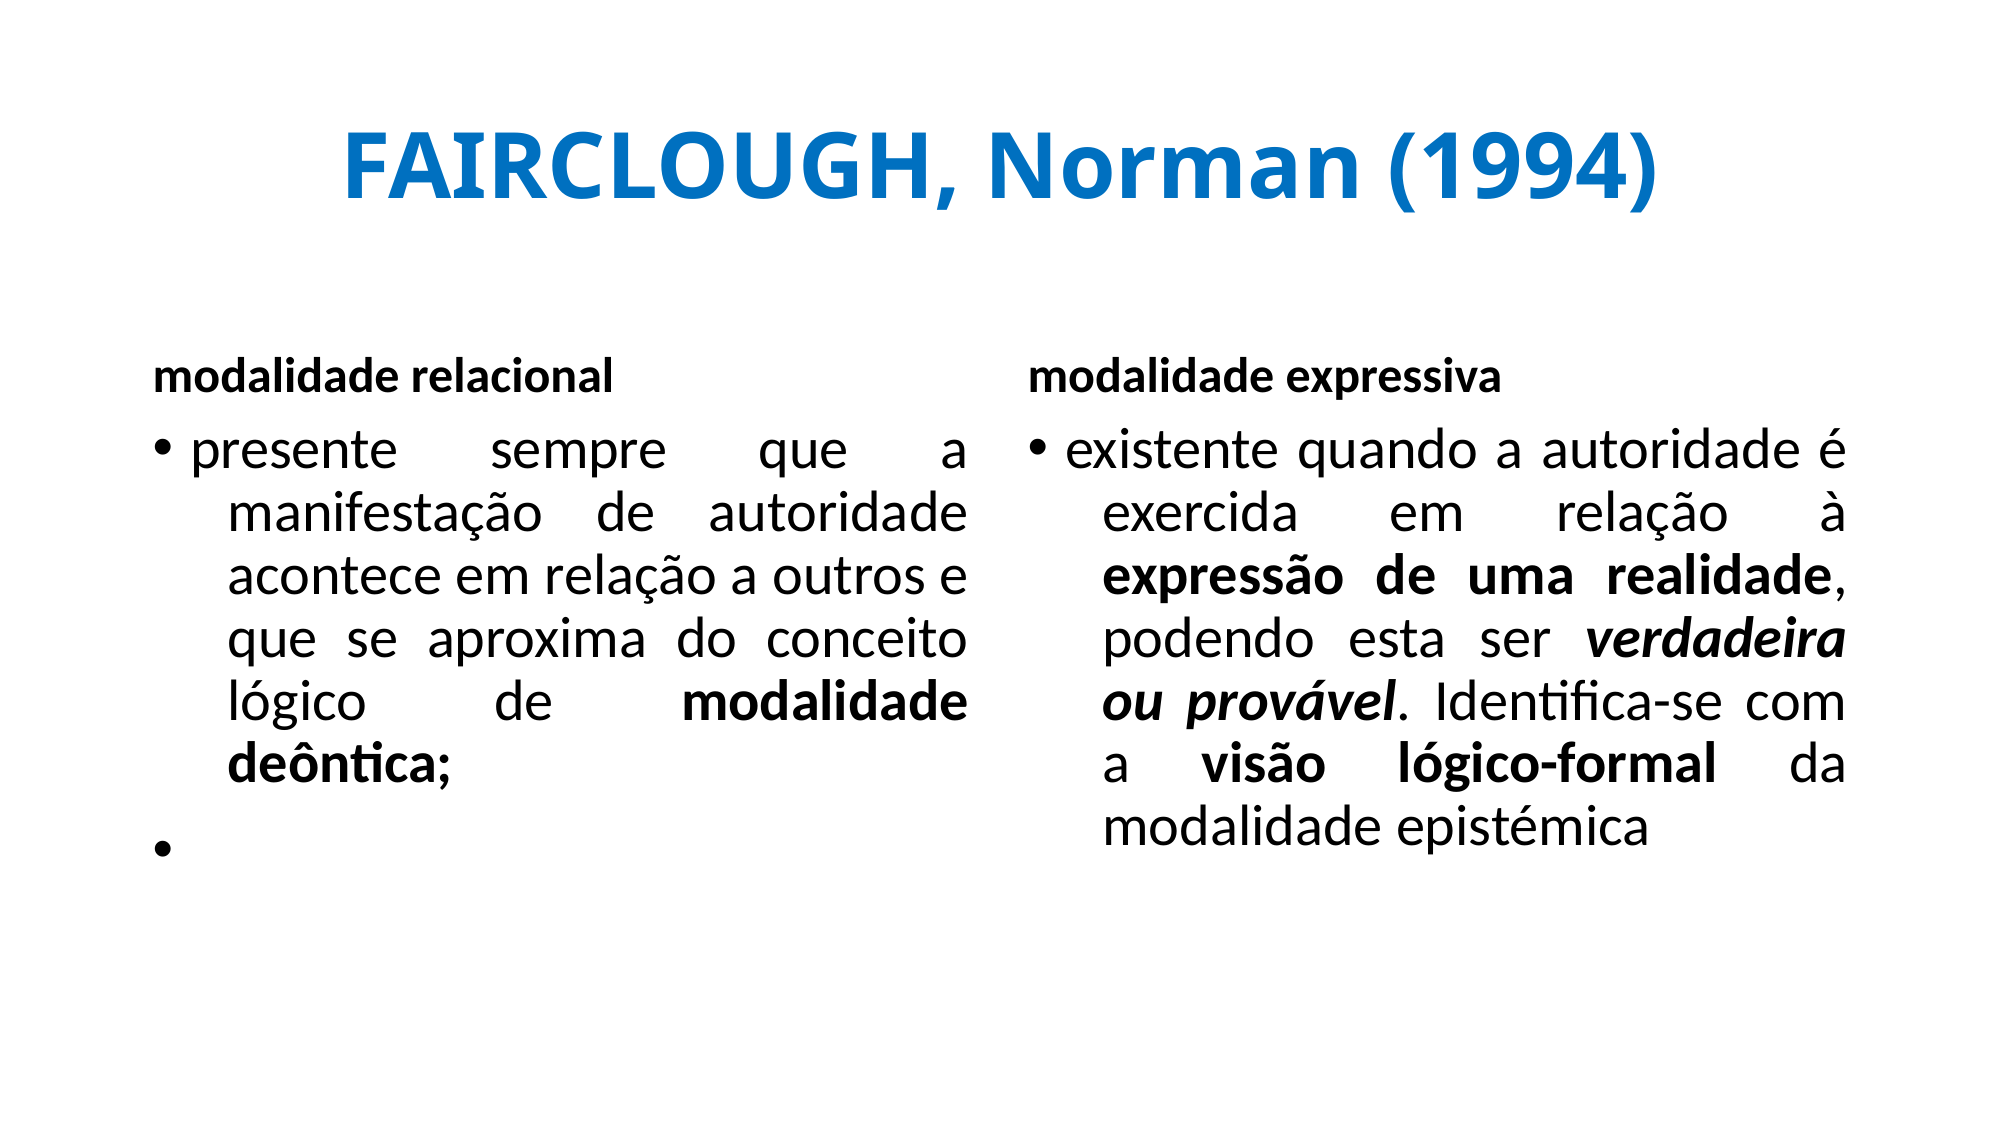

# FAIRCLOUGH, Norman (1994)
modalidade relacional
modalidade expressiva
presente sempre que a manifestação de autoridade acontece em relação a outros e que se aproxima do conceito lógico de modalidade deôntica;
existente quando a autoridade é exercida em relação à expressão de uma realidade, podendo esta ser verdadeira ou provável. Identifica-se com a visão lógico-formal da modalidade epistémica